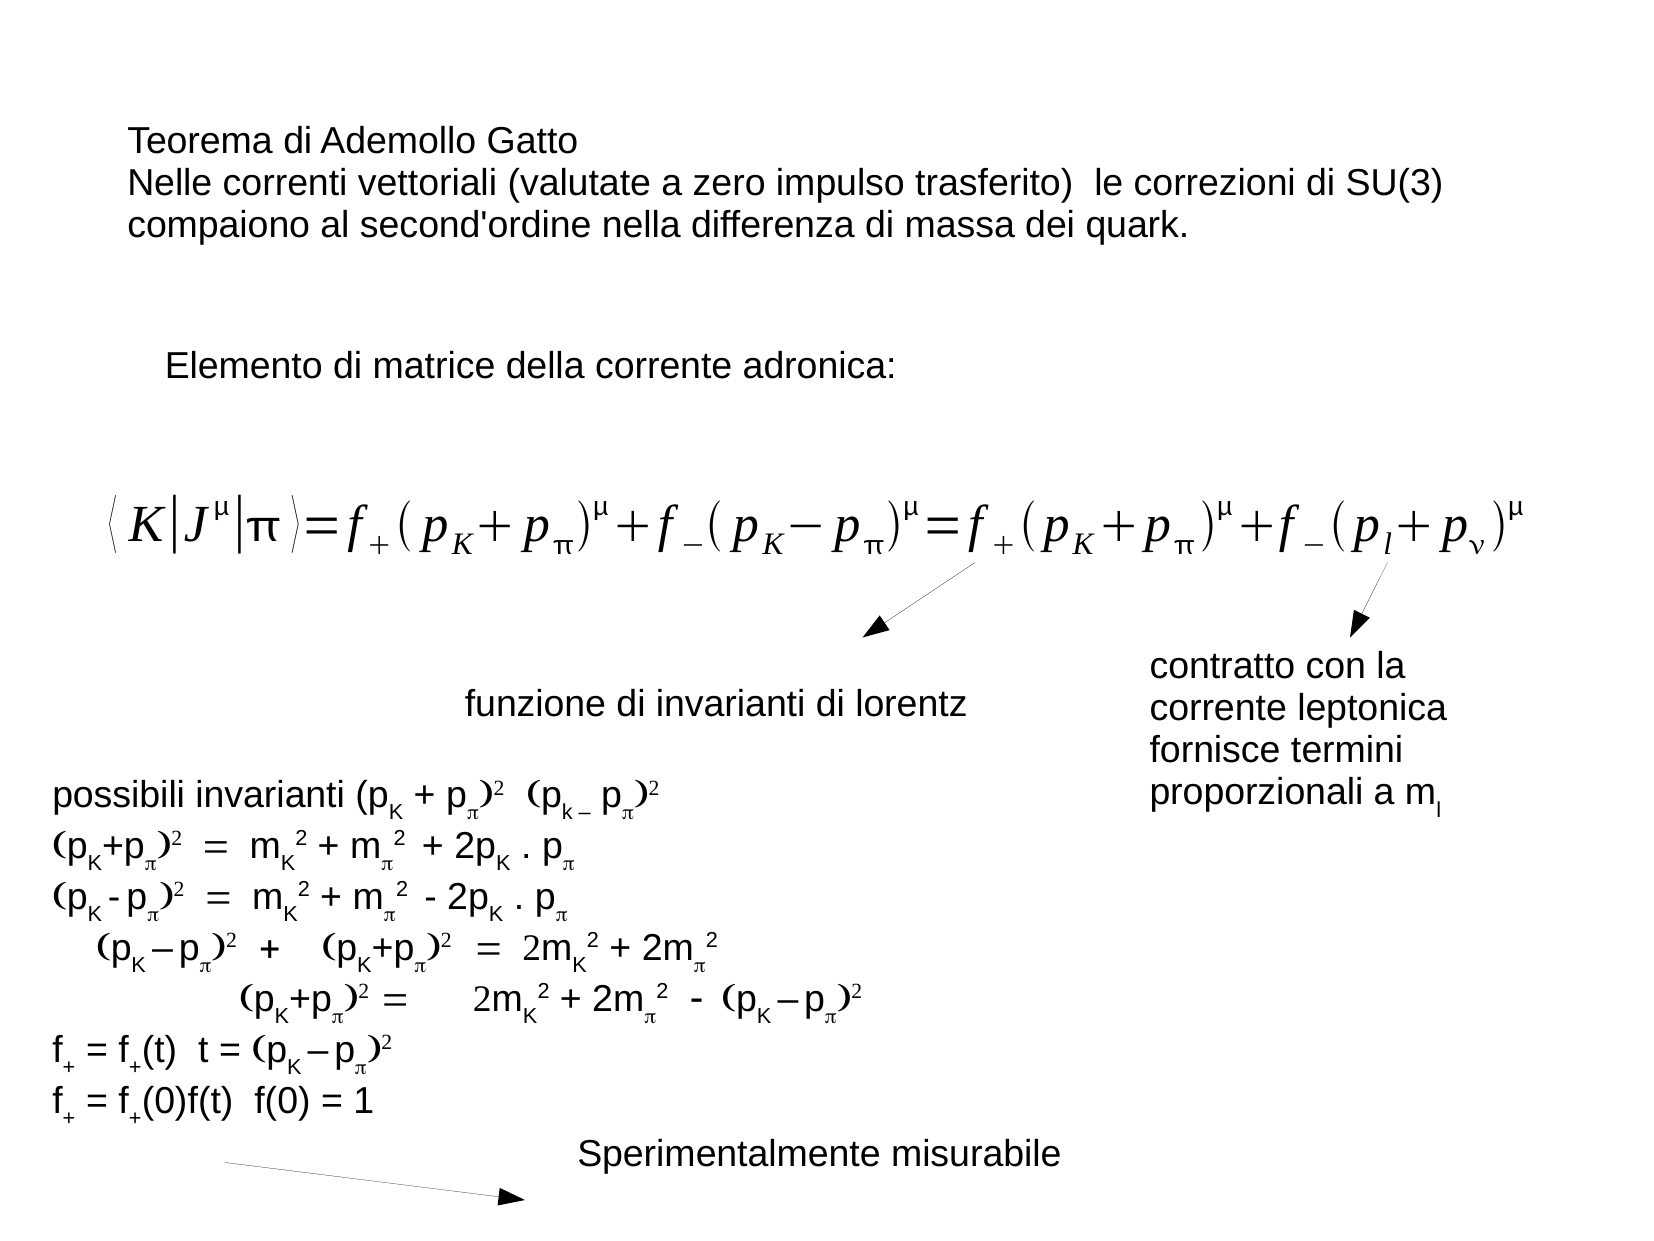

Teorema di Ademollo Gatto
Nelle correnti vettoriali (valutate a zero impulso trasferito) le correzioni di SU(3) compaiono al second'ordine nella differenza di massa dei quark.
Elemento di matrice della corrente adronica:
contratto con la corrente leptonica fornisce termini proporzionali a ml
funzione di invarianti di lorentz
possibili invarianti (pK + pp)2 (pk – pp)2
(pK+pp)2 = mK2 + mp2 + 2pK . pp
(pK - pp)2 = mK2 + mp2 - 2pK . pp
 (pK – pp)2 + (pK+pp)2 = 2mK2 + 2mp2
 (pK+pp)2 = 2mK2 + 2mp2 - (pK – pp)2
f+ = f+(t) t = (pK – pp)2
f+ = f+(0)f(t) f(0) = 1
Sperimentalmente misurabile